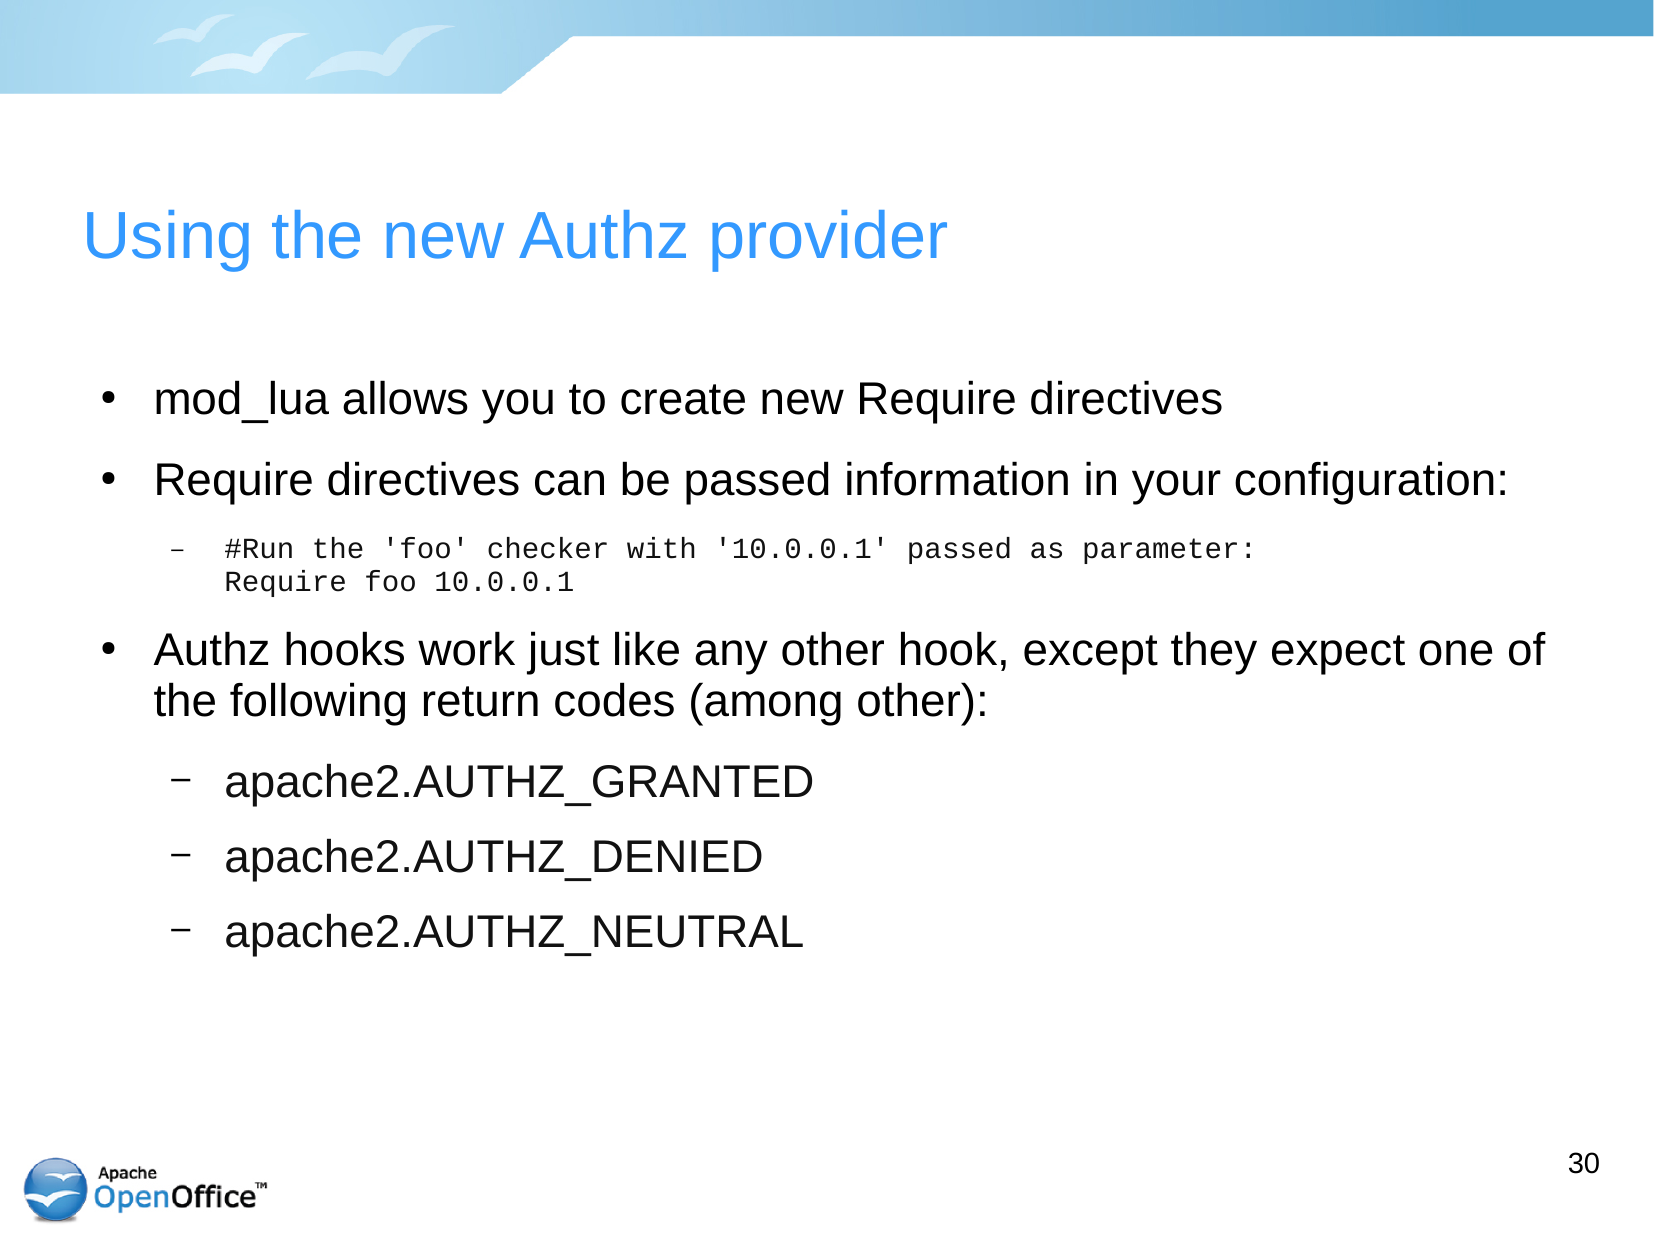

# Using the new Authz provider
mod_lua allows you to create new Require directives
Require directives can be passed information in your configuration:
#Run the 'foo' checker with '10.0.0.1' passed as parameter:
Require foo 10.0.0.1
Authz hooks work just like any other hook, except they expect one of the following return codes (among other):
apache2.AUTHZ_GRANTED
apache2.AUTHZ_DENIED
apache2.AUTHZ_NEUTRAL
30